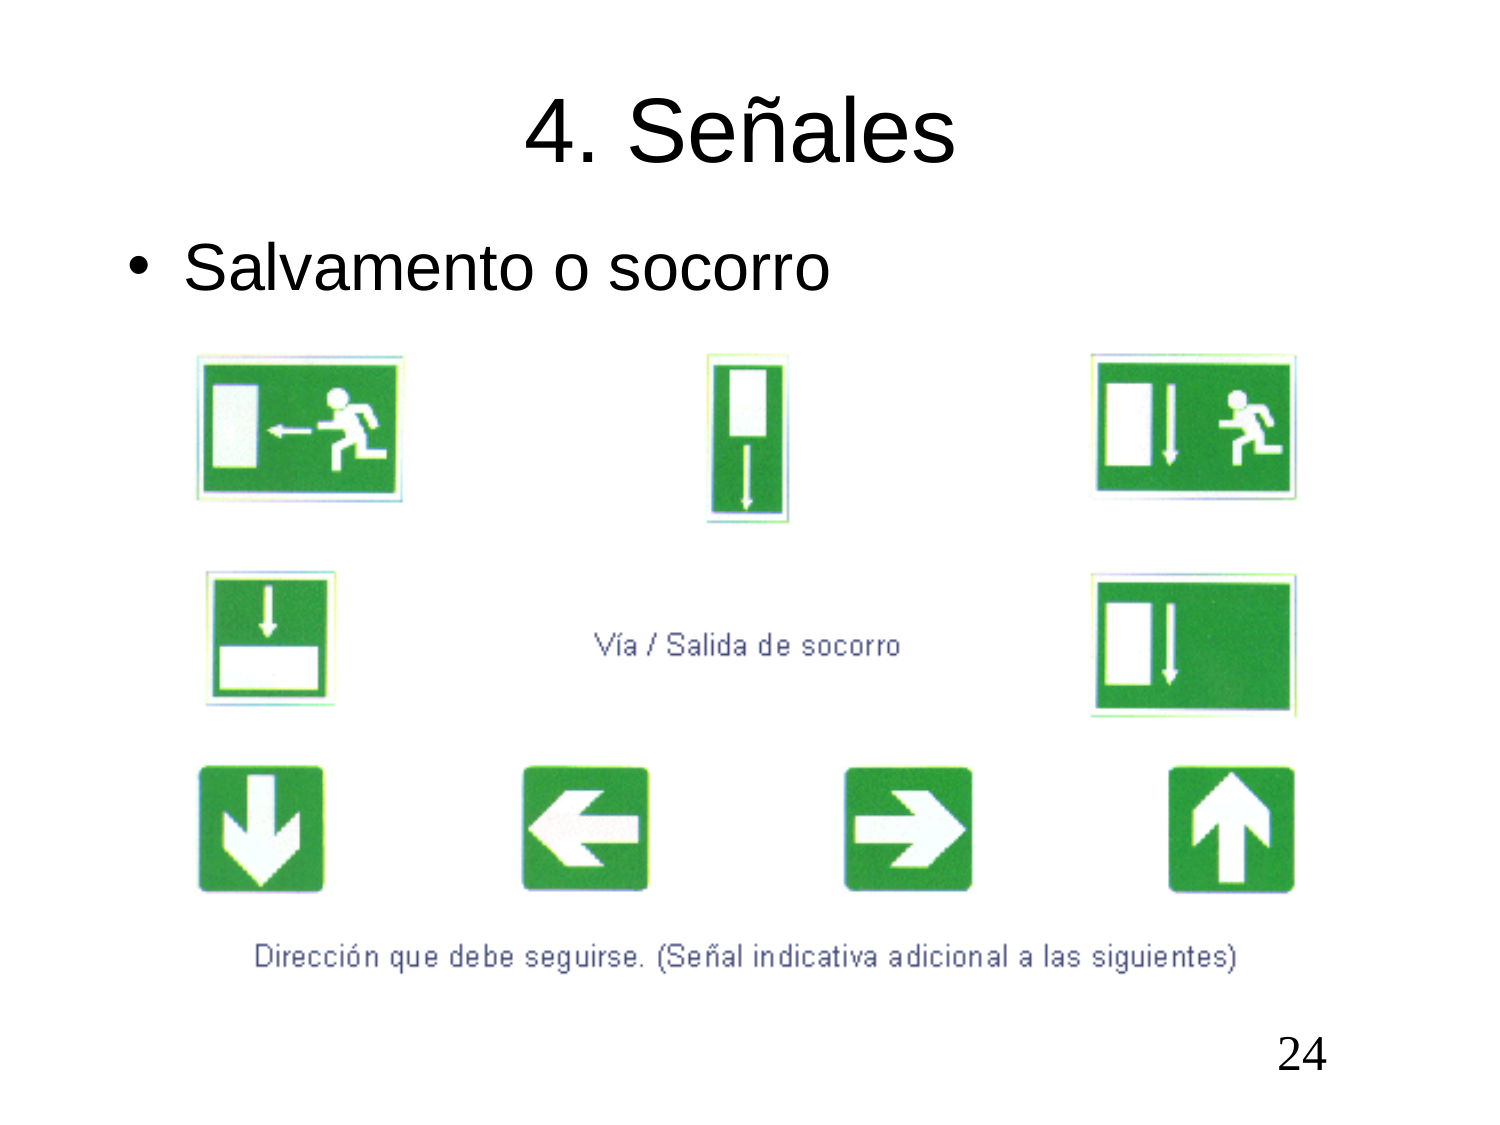

# 4. Señales
Salvamento o socorro
24